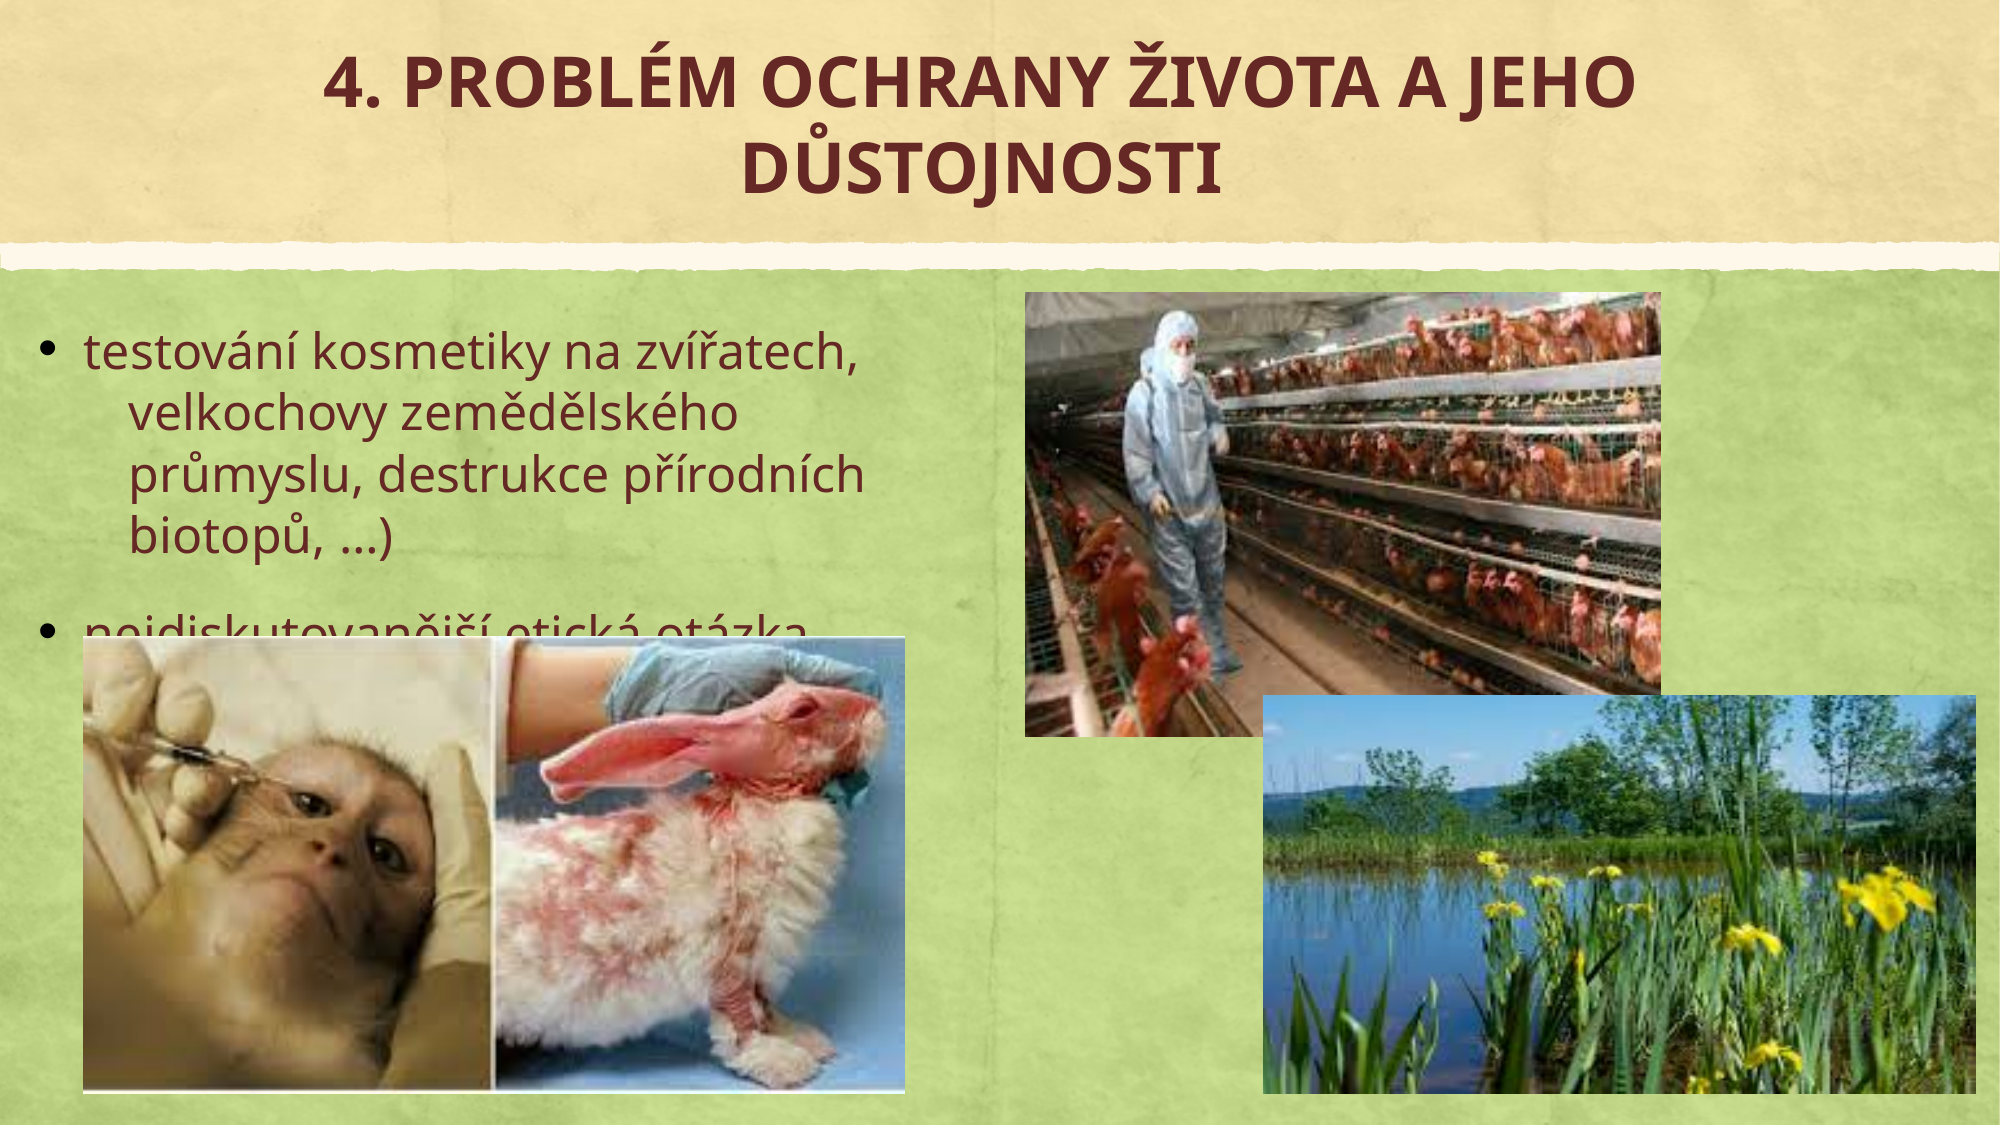

# 4. PROBLÉM OCHRANY ŽIVOTA A JEHO DŮSTOJNOSTI
testování kosmetiky na zvířatech, velkochovy zemědělského průmyslu, destrukce přírodních biotopů, …)
nejdiskutovanější etická otázka dnešní doby